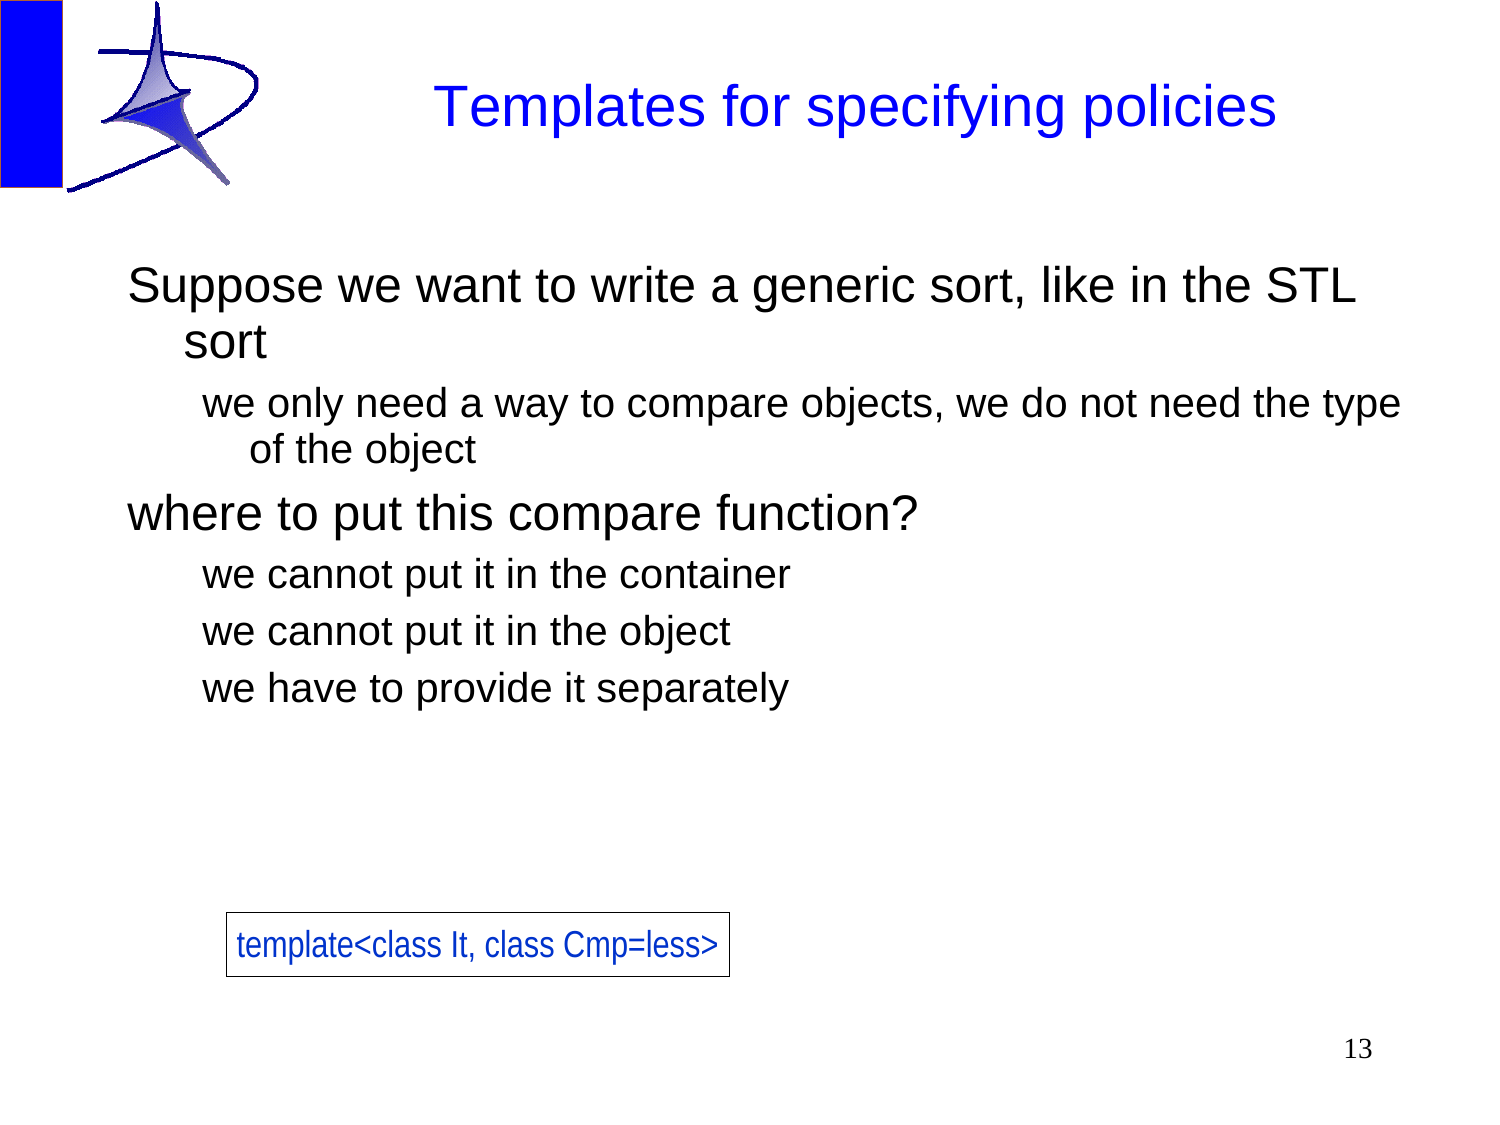

# Templates for specifying policies
Suppose we want to write a generic sort, like in the STL sort
we only need a way to compare objects, we do not need the type of the object
where to put this compare function?
we cannot put it in the container
we cannot put it in the object
we have to provide it separately
template<class It, class Cmp=less>
13